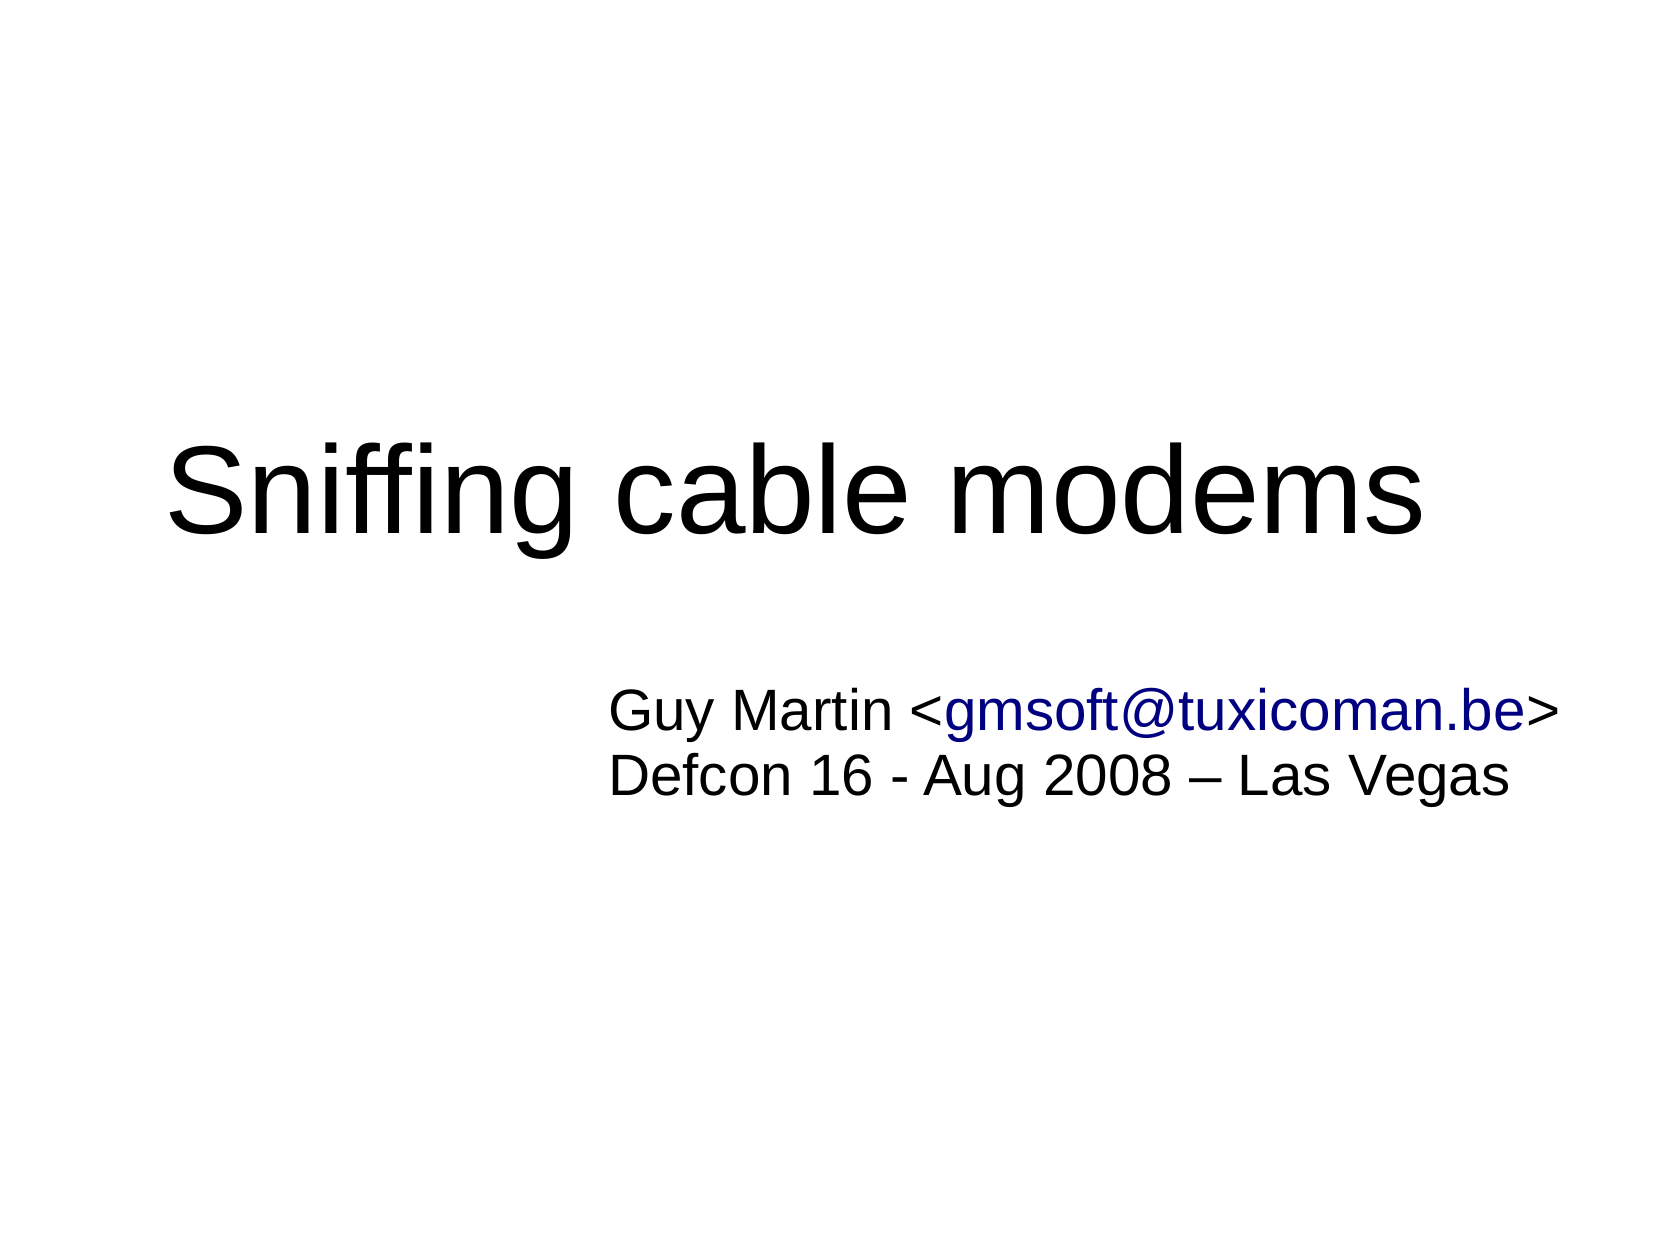

Sniffing cable modems
Guy Martin <gmsoft@tuxicoman.be>
Defcon 16 - Aug 2008 – Las Vegas